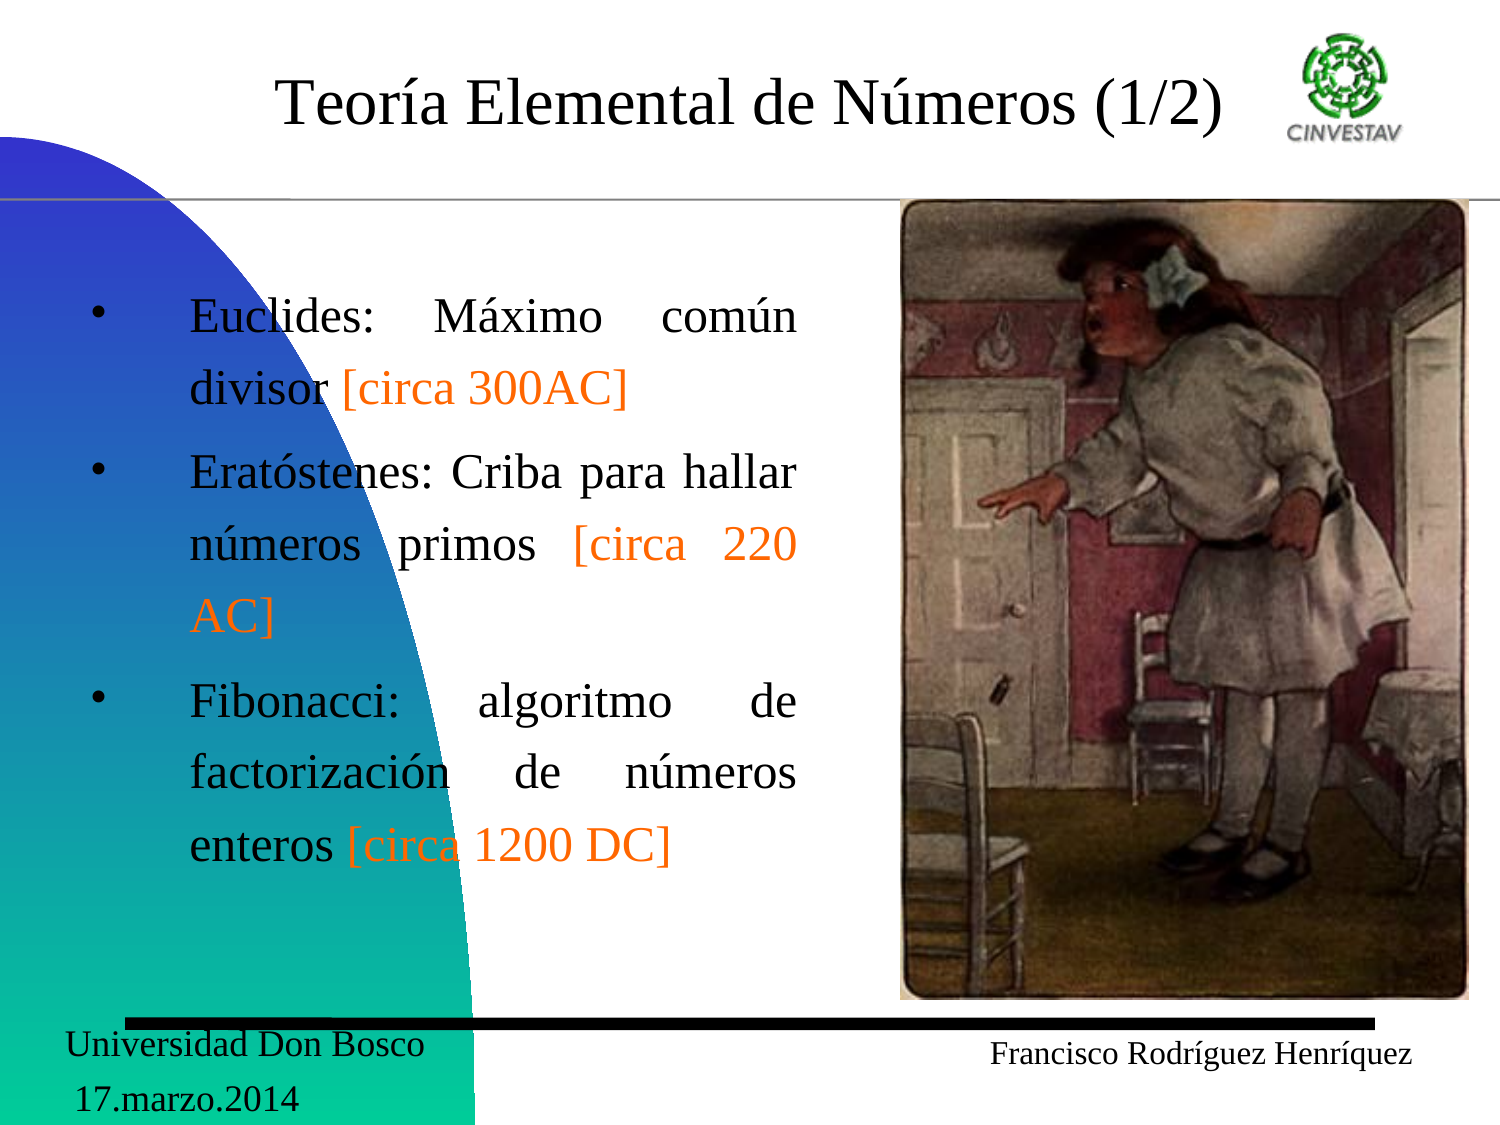

Teoría Elemental de Números (1/2)
Euclides: Máximo común divisor [circa 300AC]
Eratóstenes: Criba para hallar números primos [circa 220 AC]
Fibonacci: algoritmo de factorización de números enteros [circa 1200 DC]